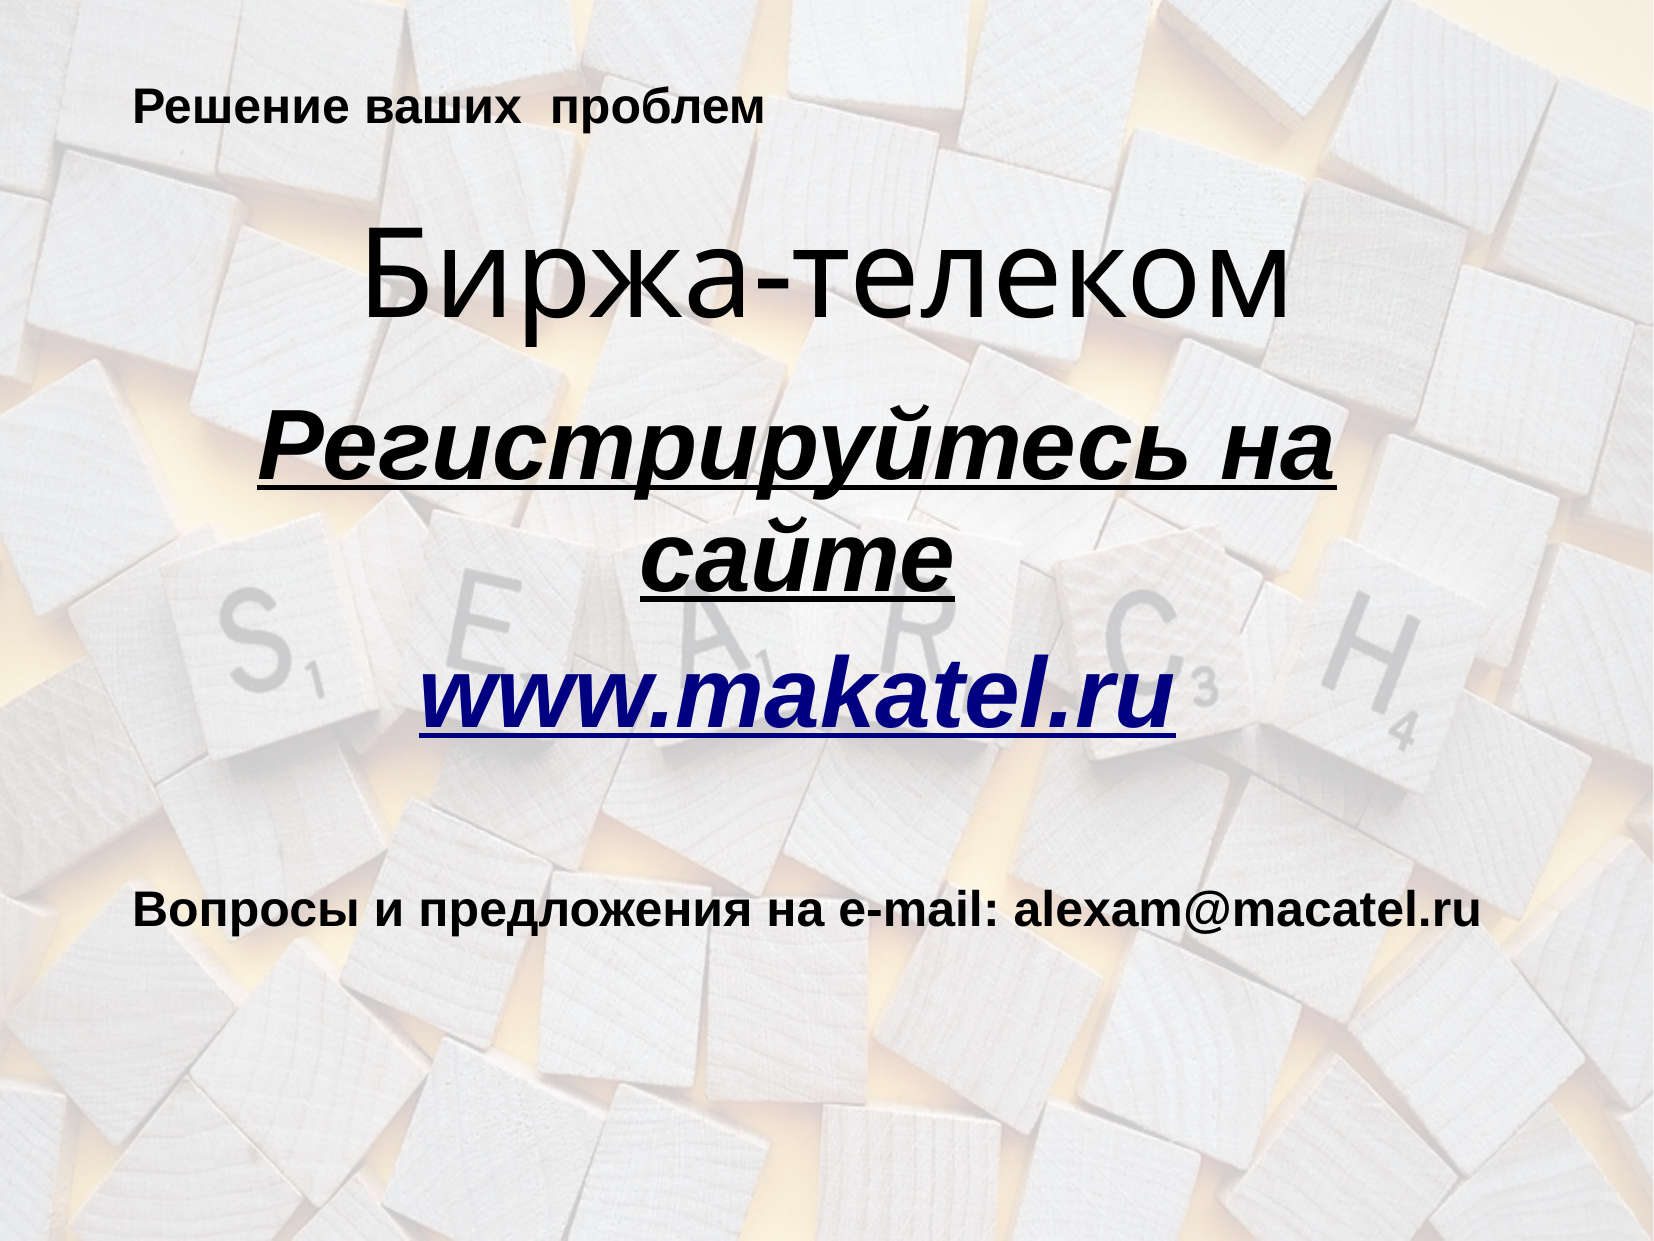

Решение ваших проблем
# Биржа-телеком
Регистрируйтесь на сайте
www.makatel.ru
 Вопросы и предложения на e-mail: alexam@macatel.ru